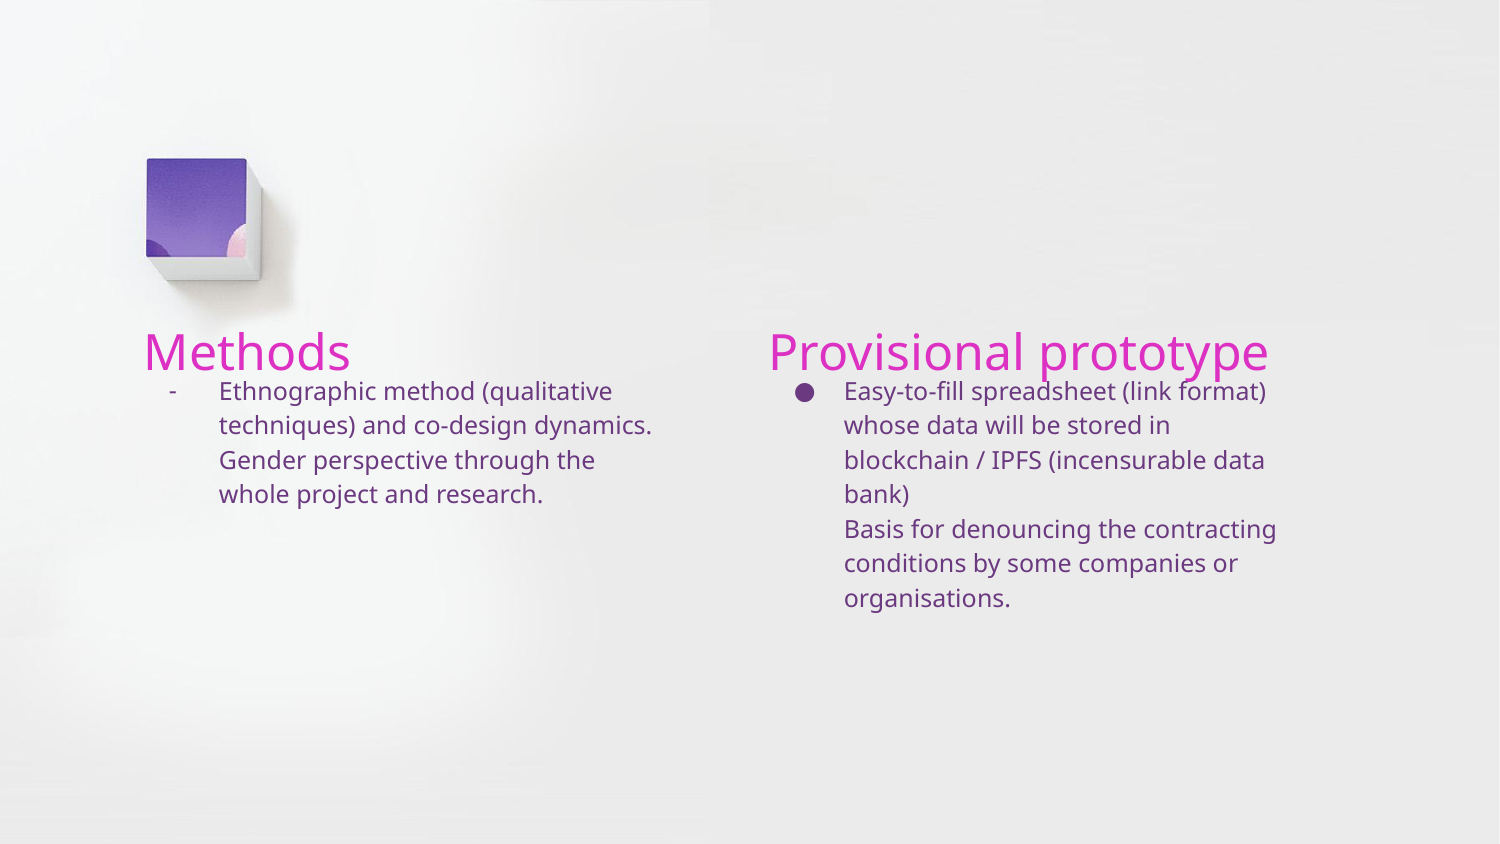

# Methods
Provisional prototype
Ethnographic method (qualitative techniques) and co-design dynamics.
Gender perspective through the whole project and research.
Easy-to-fill spreadsheet (link format) whose data will be stored in blockchain / IPFS (incensurable data bank)
Basis for denouncing the contracting conditions by some companies or organisations.